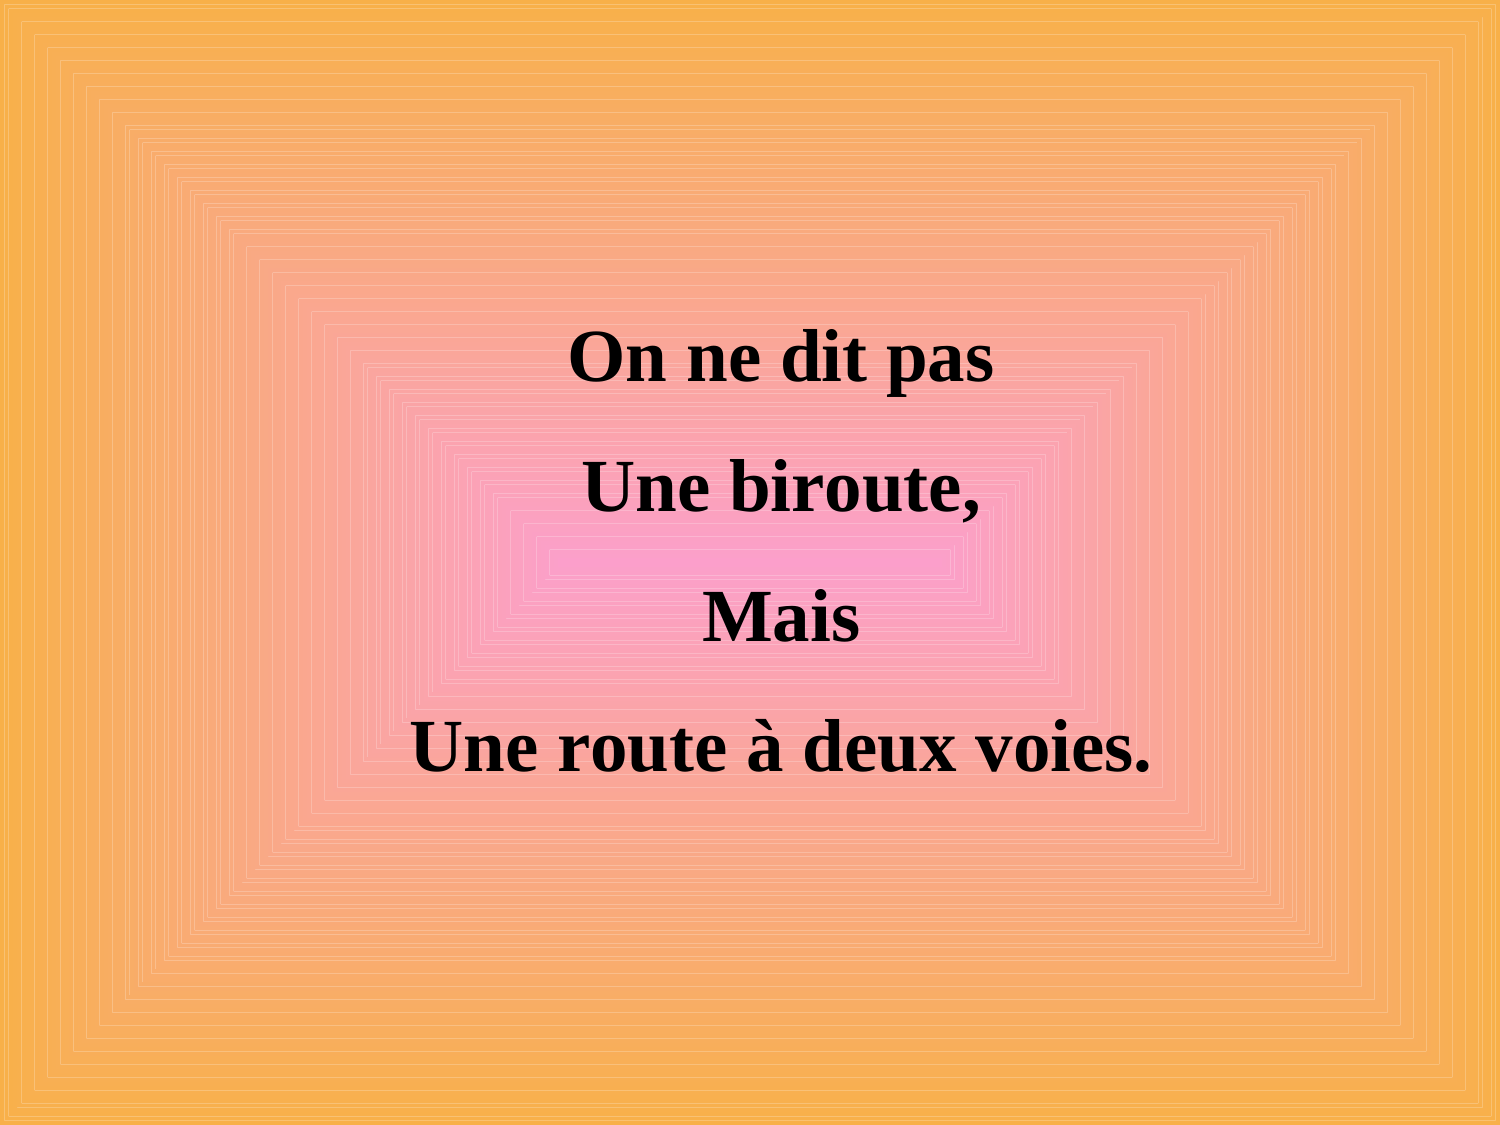

On ne dit pas
Une biroute,
Mais
Une route à deux voies.